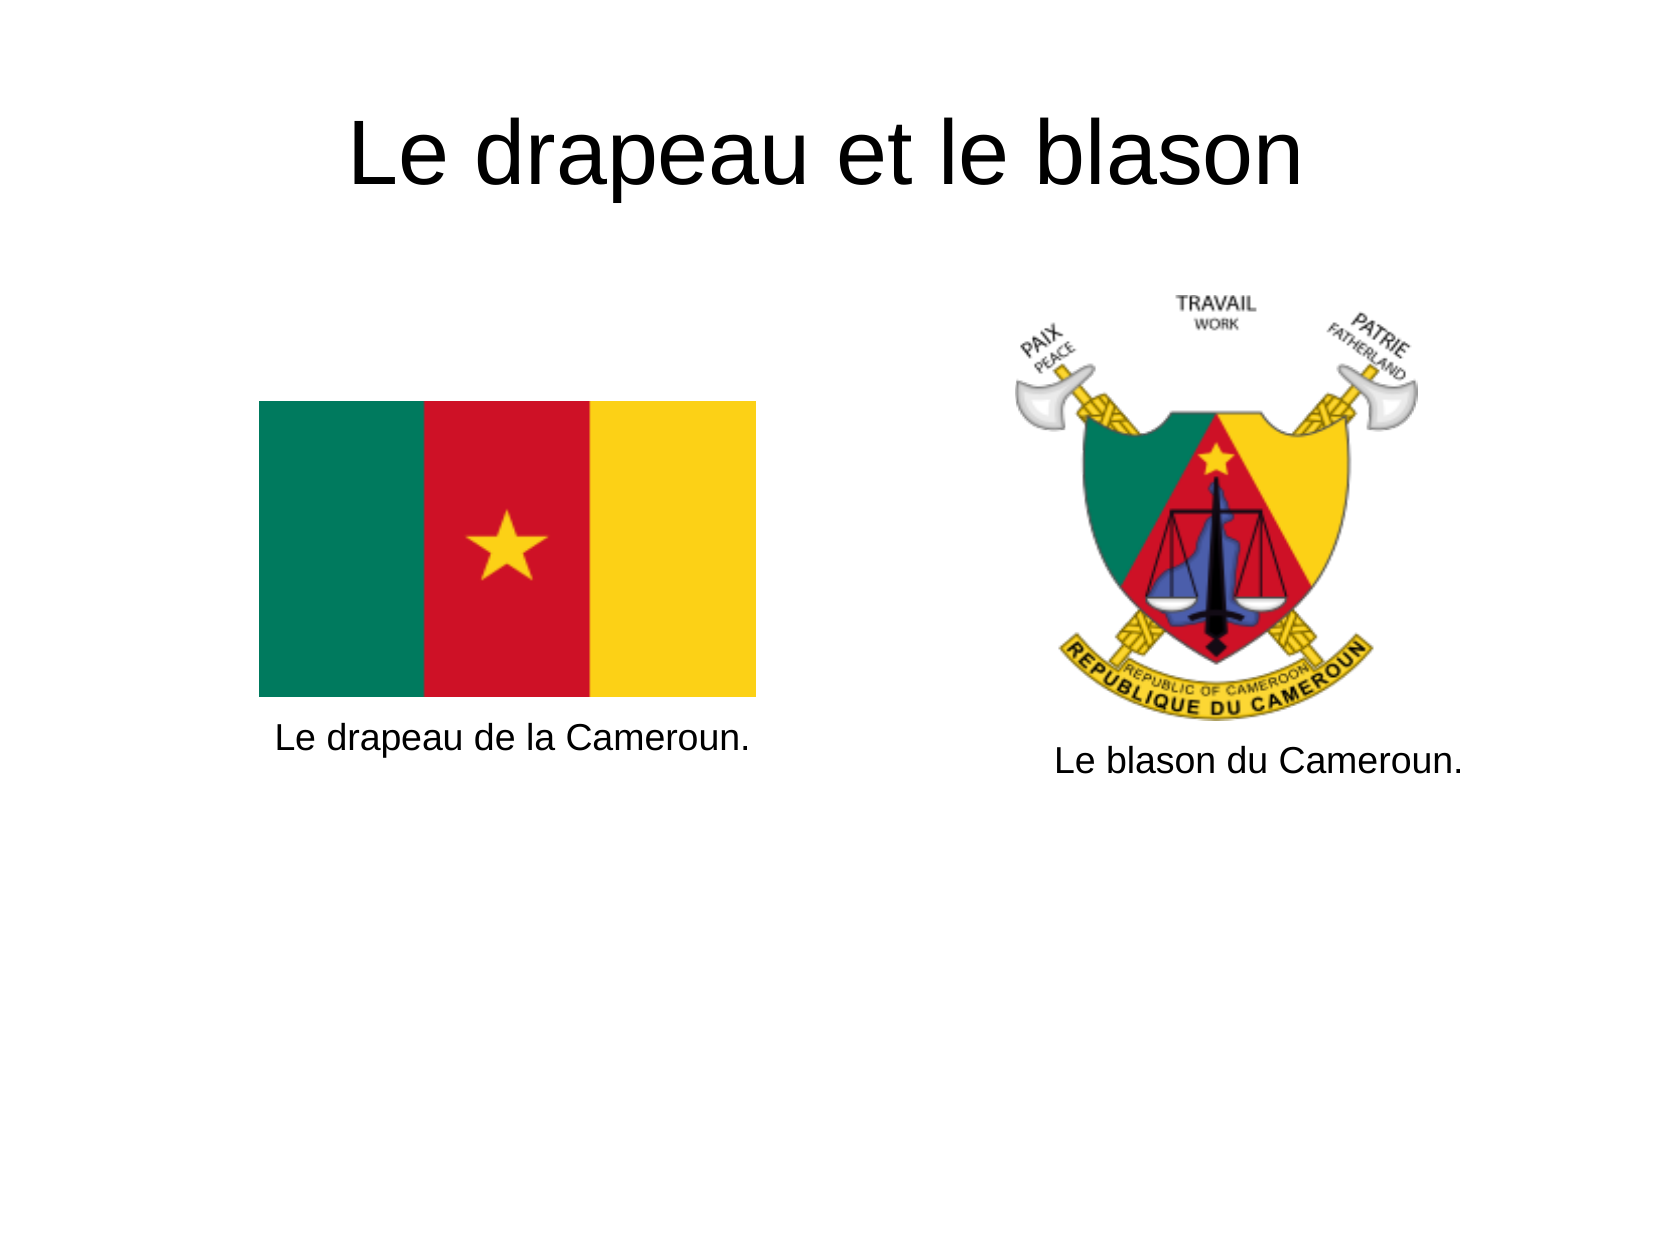

# Le drapeau et le blason
Le drapeau de la Cameroun.
Le blason du Cameroun.